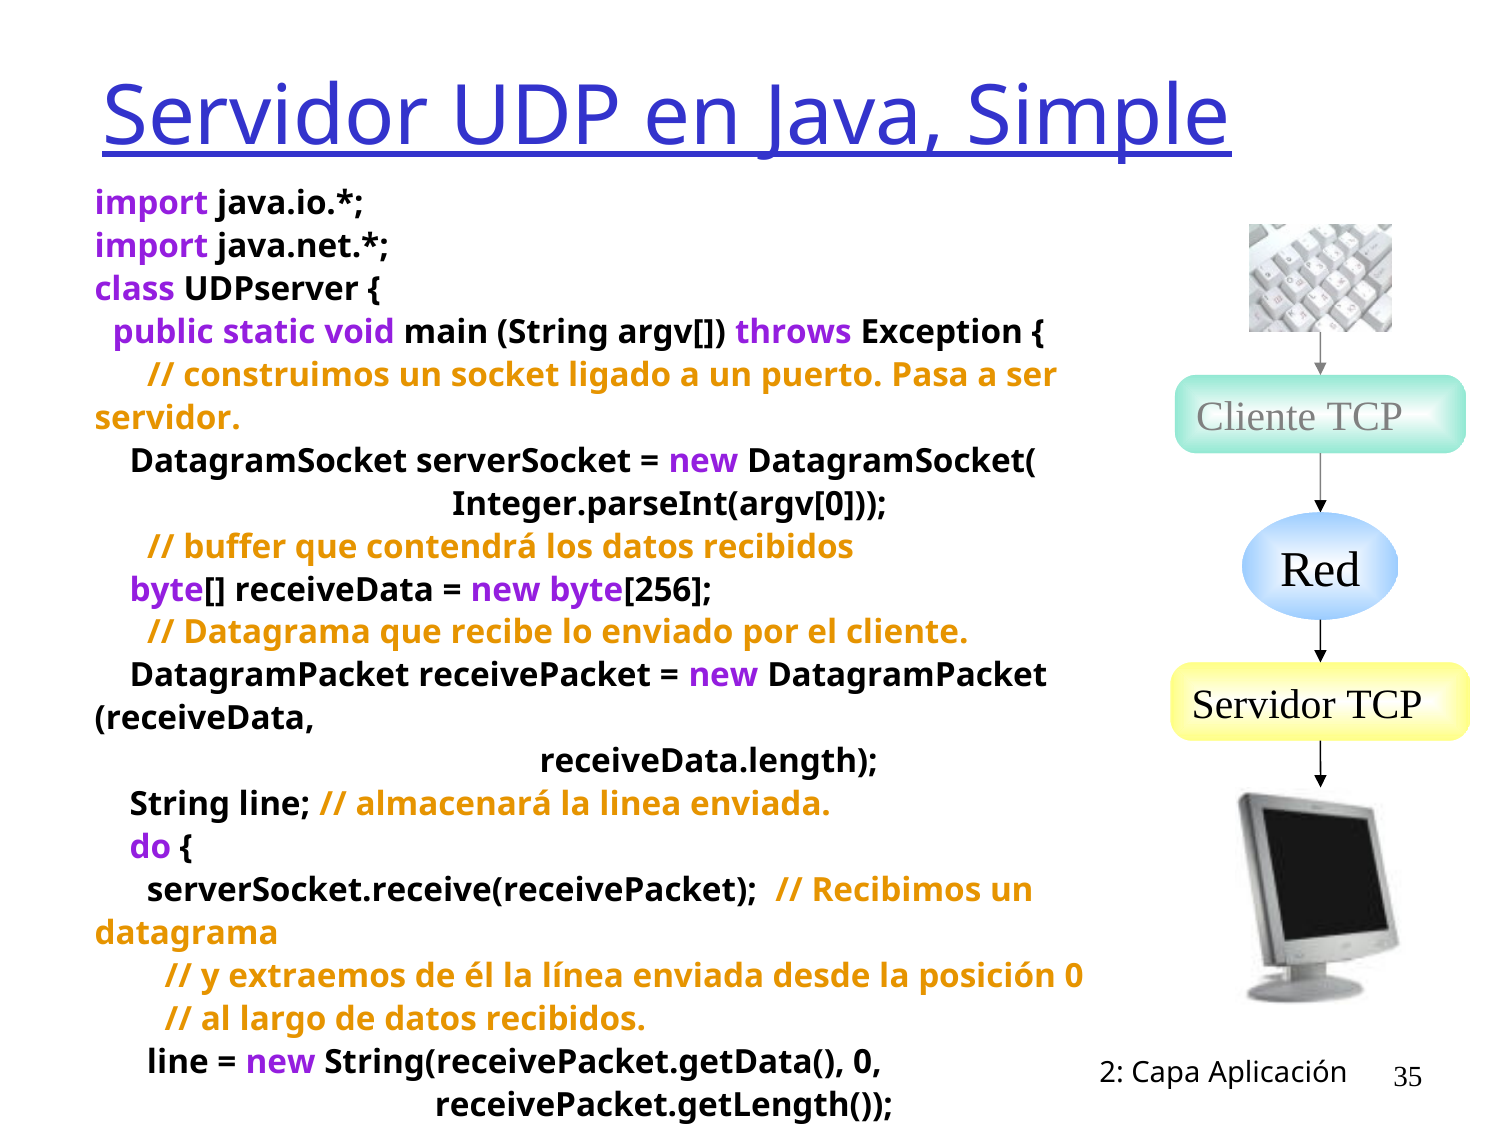

# Servidor UDP en Java, Simple
	import java.io.*;
import java.net.*;
class UDPserver {
	public static void main (String argv[]) throws Exception {
 // construimos un socket ligado a un puerto. Pasa a ser servidor.
 DatagramSocket serverSocket = new DatagramSocket(
 Integer.parseInt(argv[0]));
 // buffer que contendrá los datos recibidos
 byte[] receiveData = new byte[256];
 // Datagrama que recibe lo enviado por el cliente.
 DatagramPacket receivePacket = new DatagramPacket (receiveData,
 receiveData.length);
 String line; // almacenará la linea enviada.
 do {
 serverSocket.receive(receivePacket); // Recibimos un datagrama
 // y extraemos de él la línea enviada desde la posición 0
 // al largo de datos recibidos.
 line = new String(receivePacket.getData(), 0,
 receivePacket.getLength());
 System.out.print(line); // muestra línea en pantalla.
 }while(!line.equals("quit"+'\n'));
 // Cerramos ambos sockets
 serverSocket.close();
 }
}
Cliente TCP
Red
Red
Servidor TCP